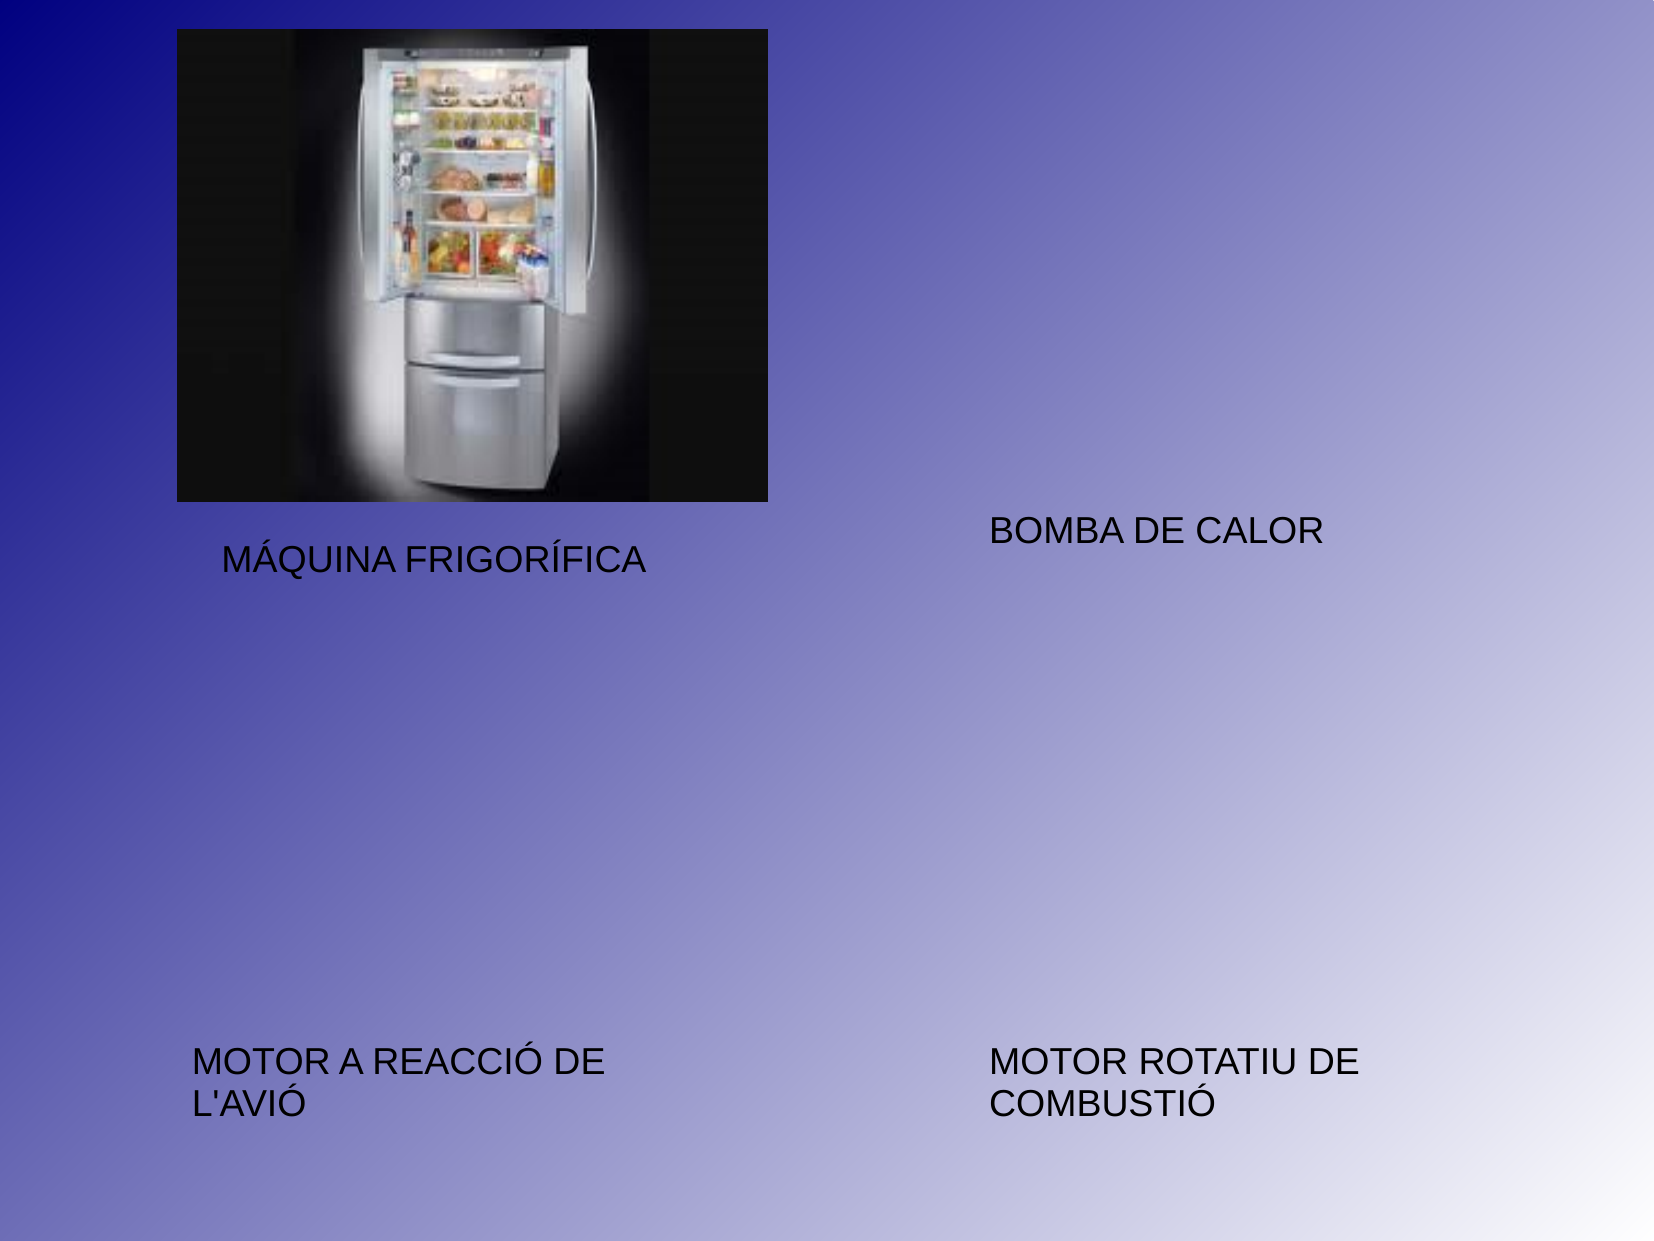

BOMBA DE CALOR
MÁQUINA FRIGORÍFICA
MOTOR A REACCIÓ DE L'AVIÓ
MOTOR ROTATIU DE COMBUSTIÓ